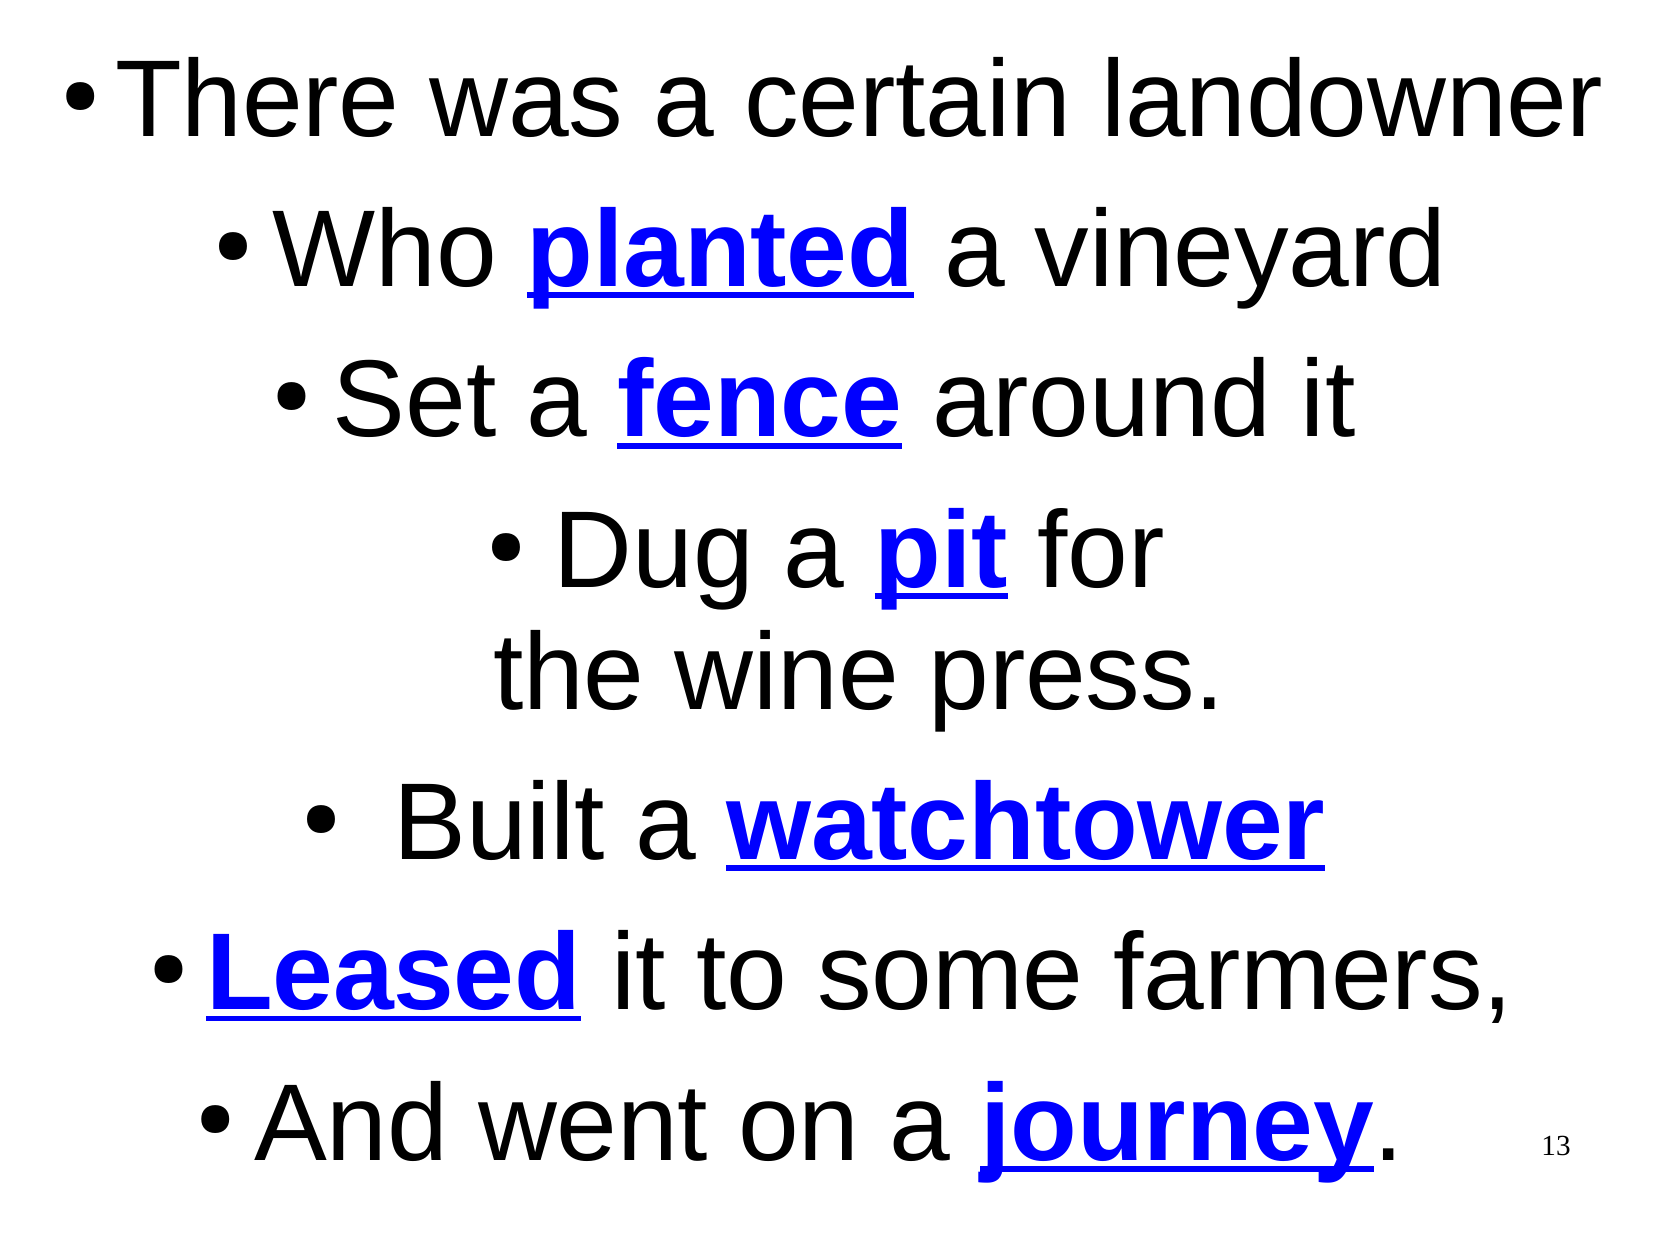

# There was a certain landowner
Who planted a vineyard
Set a fence around it
Dug a pit for
the wine press.
 Built a watchtower
Leased it to some farmers,
And went on a journey.
13